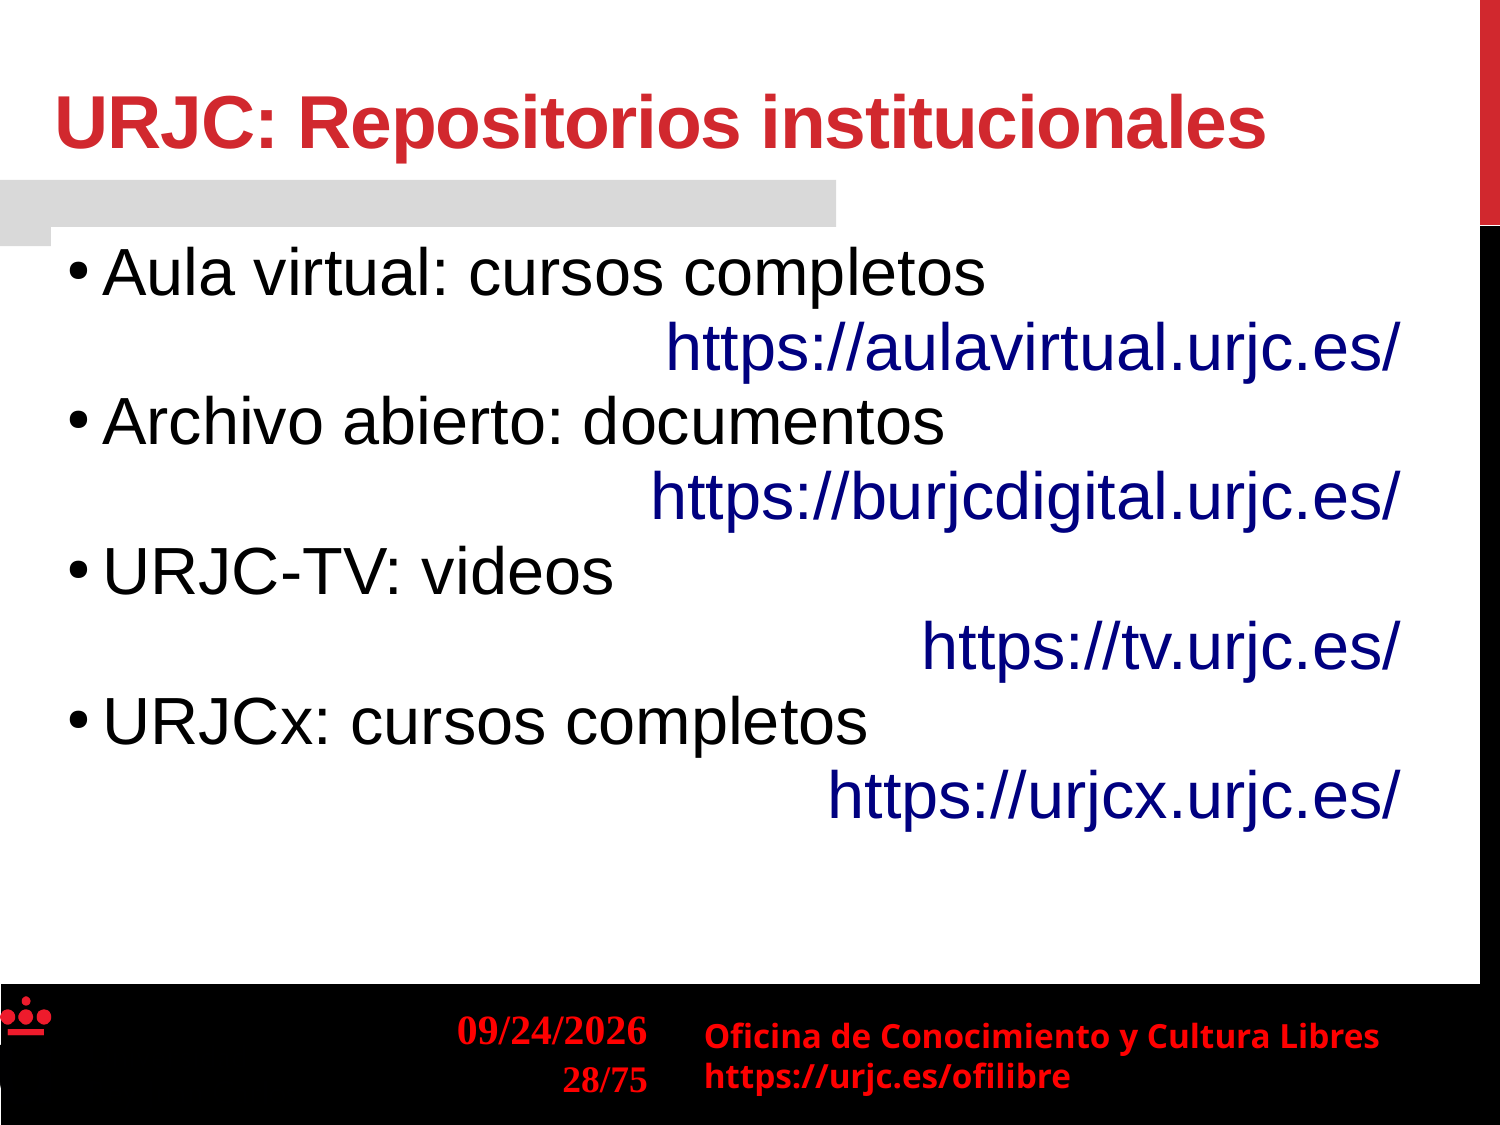

#
URJC: Repositorios institucionales
Aula virtual: cursos completos
https://aulavirtual.urjc.es/
Archivo abierto: documentos
https://burjcdigital.urjc.es/
URJC-TV: videos
https://tv.urjc.es/
URJCx: cursos completos
https://urjcx.urjc.es/